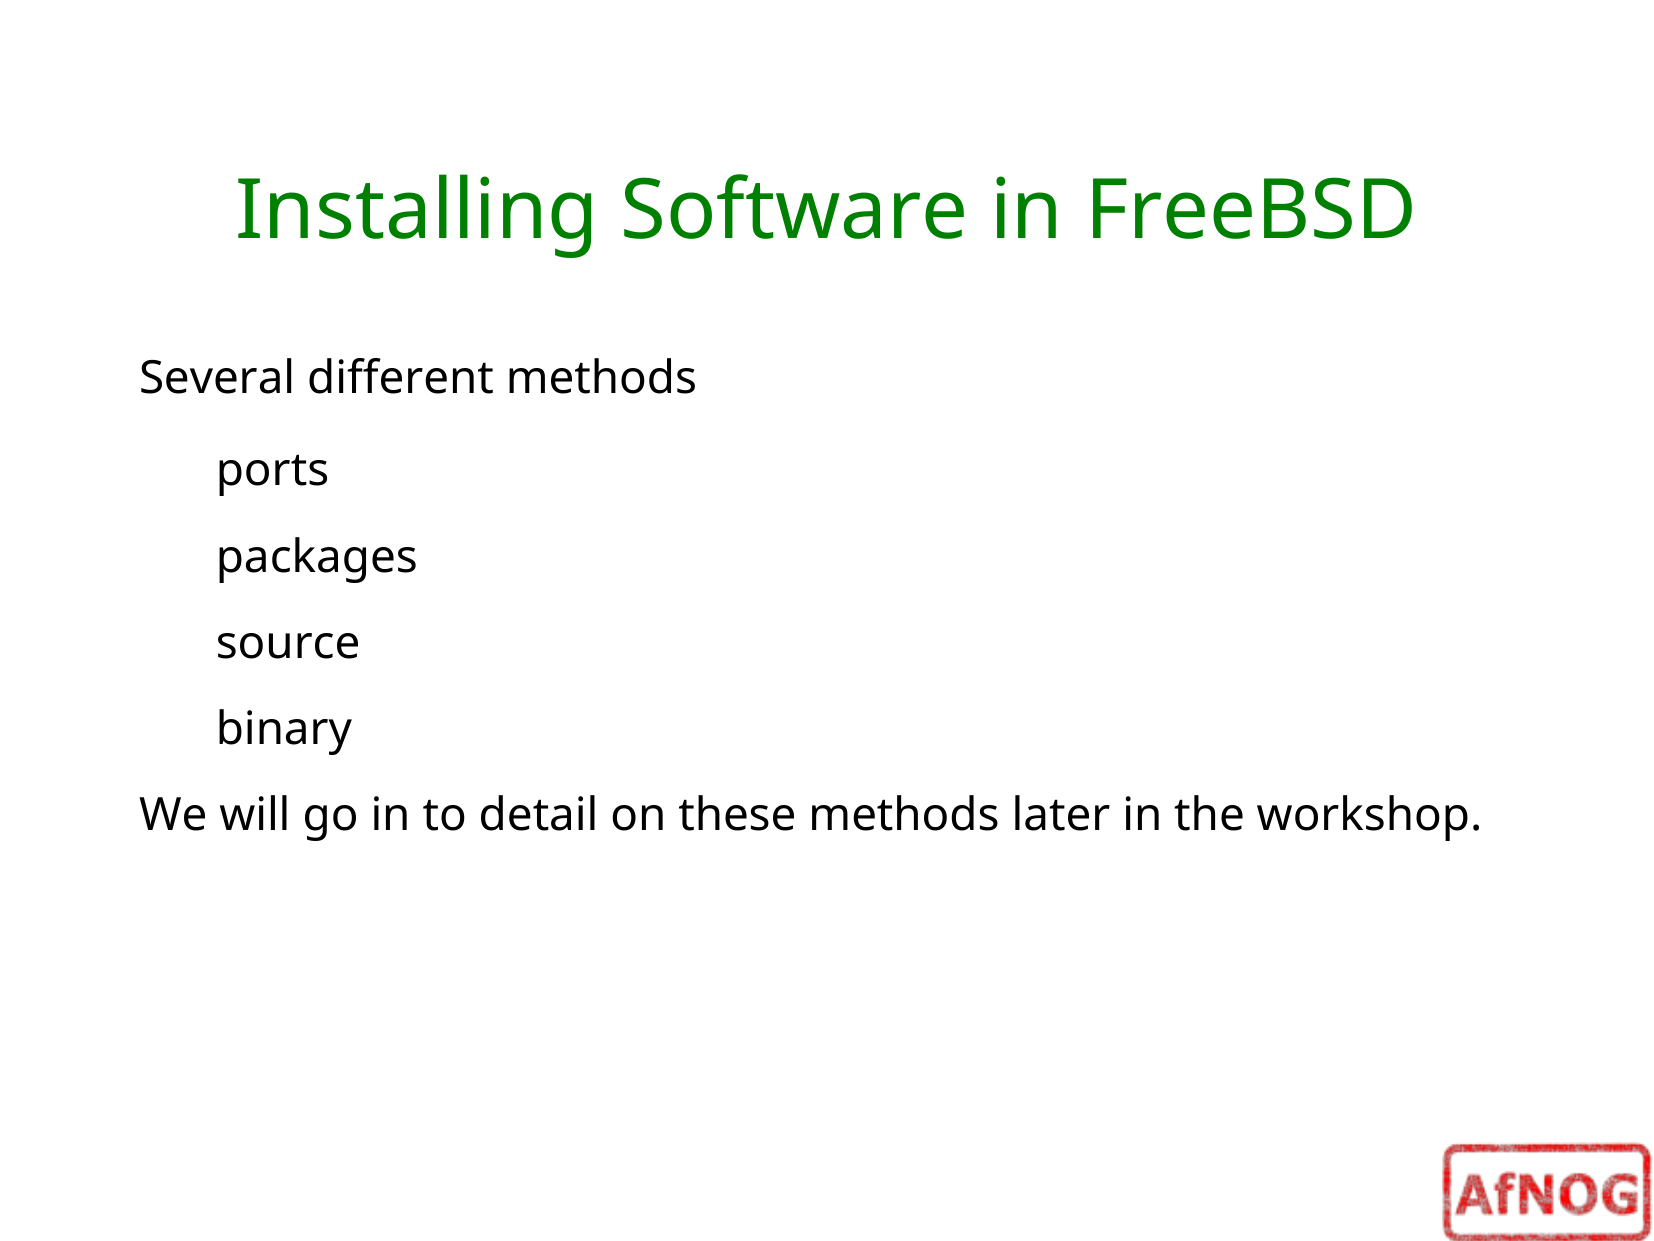

# Installing Software in FreeBSD
Several different methods
ports
packages
source
binary
We will go in to detail on these methods later in the workshop.